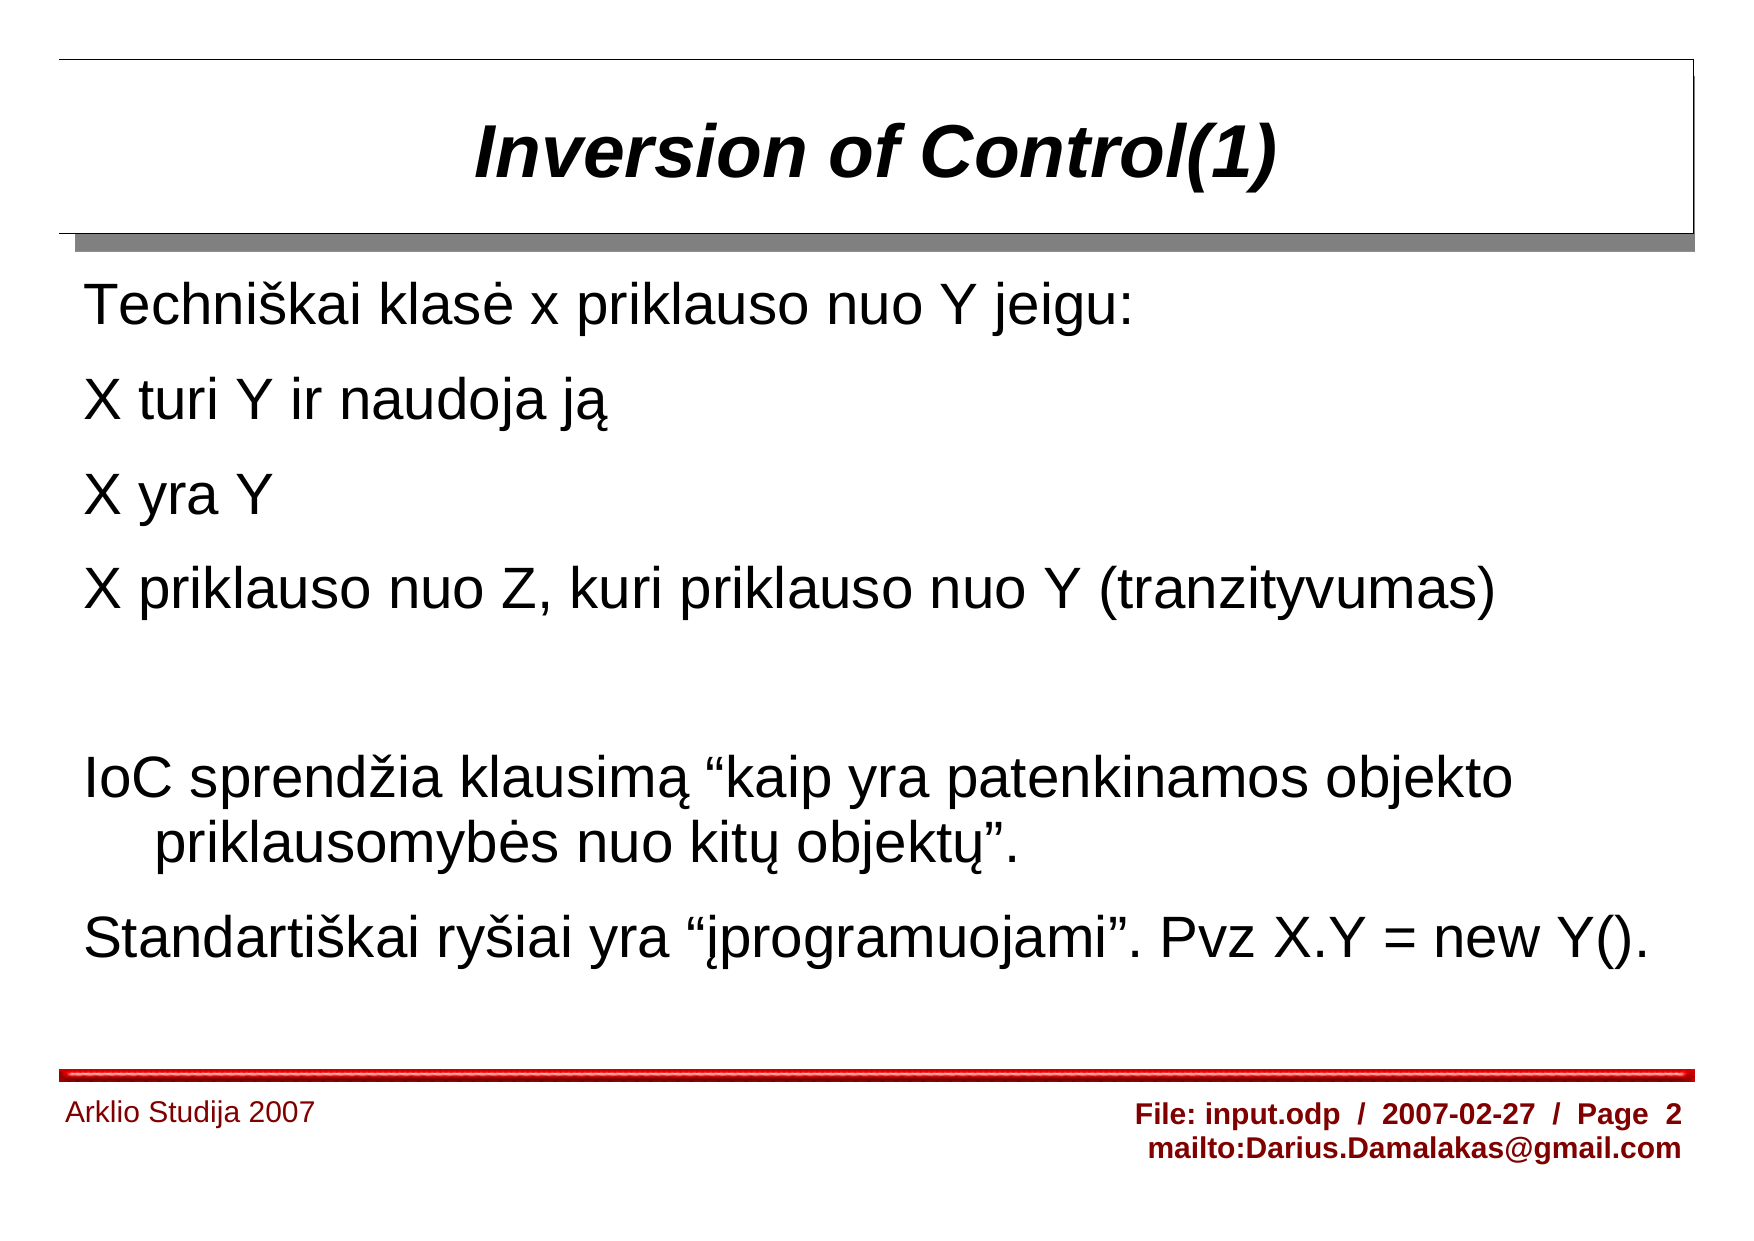

# Inversion of Control(1)
Techniškai klasė x priklauso nuo Y jeigu:
X turi Y ir naudoja ją
X yra Y
X priklauso nuo Z, kuri priklauso nuo Y (tranzityvumas)
IoC sprendžia klausimą “kaip yra patenkinamos objekto priklausomybės nuo kitų objektų”.
Standartiškai ryšiai yra “įprogramuojami”. Pvz X.Y = new Y().